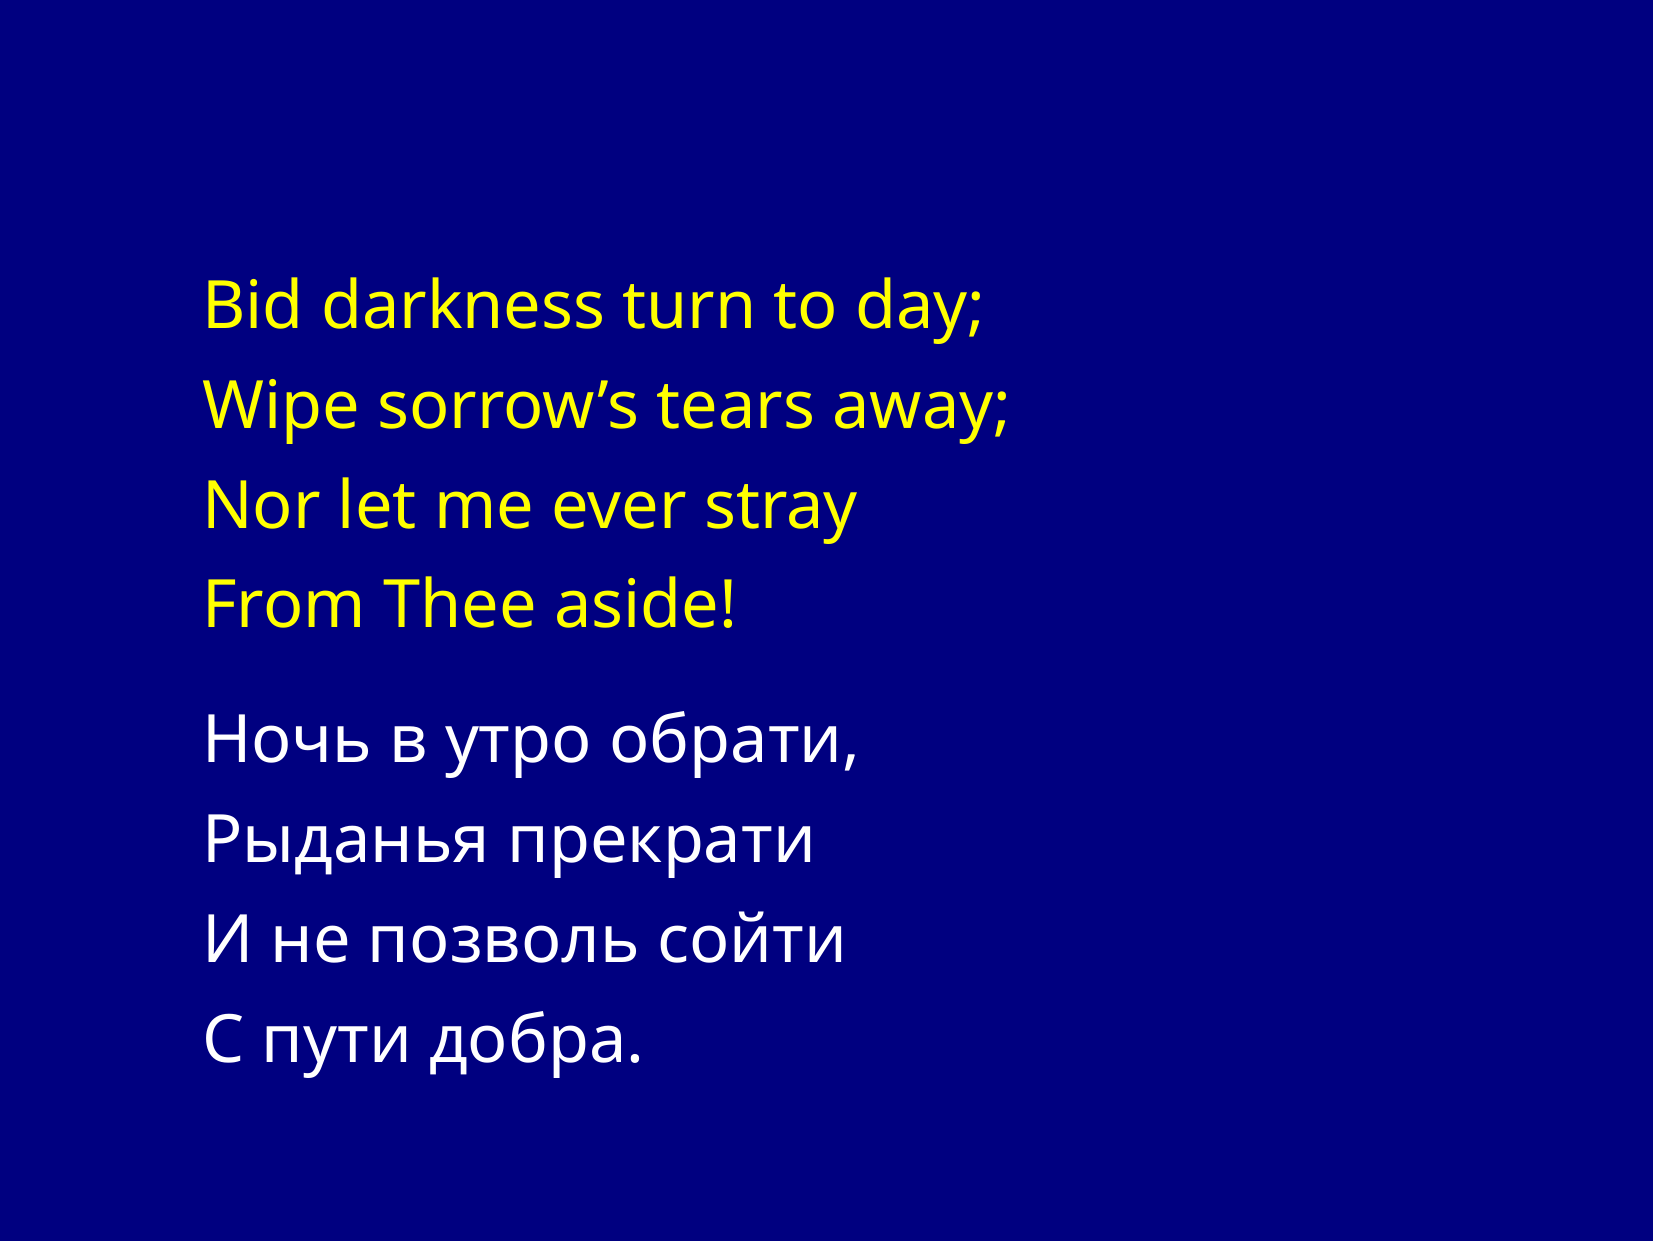

Bid darkness turn to day;
	Wipe sorrow’s tears away;
	Nor let me ever stray
	From Thee aside!
	Ночь в утро обрати,
	Рыданья прекрати
	И не позволь сойти
	С пути добра.